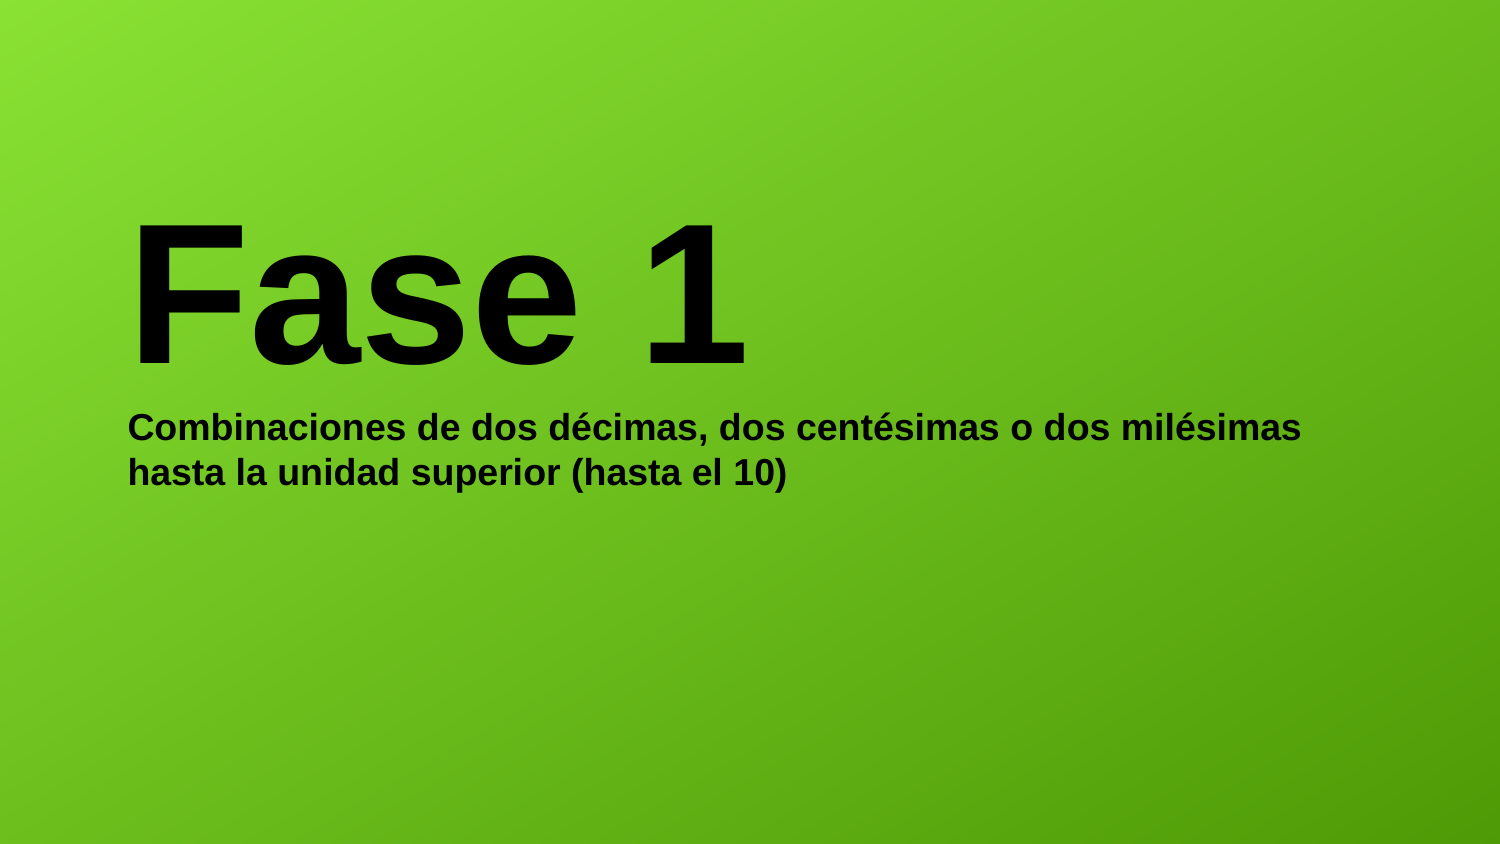

# Fase 1 Combinaciones de dos décimas, dos centésimas o dos milésimas hasta la unidad superior (hasta el 10)